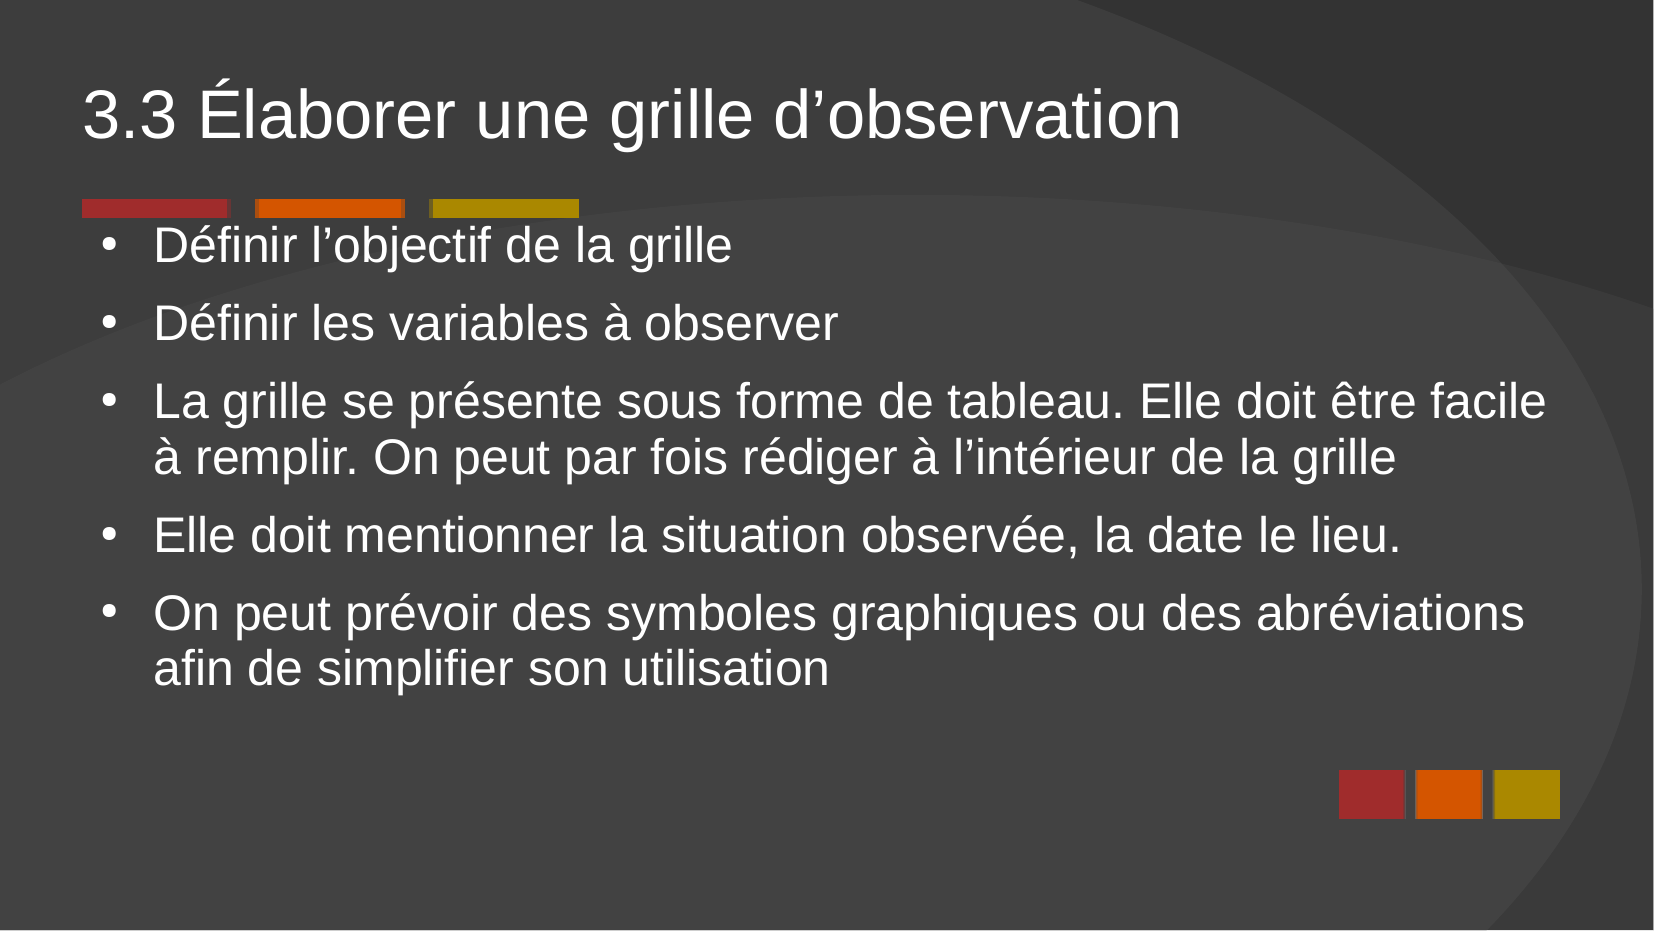

# 3.3 Élaborer une grille d’observation
Définir l’objectif de la grille
Définir les variables à observer
La grille se présente sous forme de tableau. Elle doit être facile à remplir. On peut par fois rédiger à l’intérieur de la grille
Elle doit mentionner la situation observée, la date le lieu.
On peut prévoir des symboles graphiques ou des abréviations afin de simplifier son utilisation